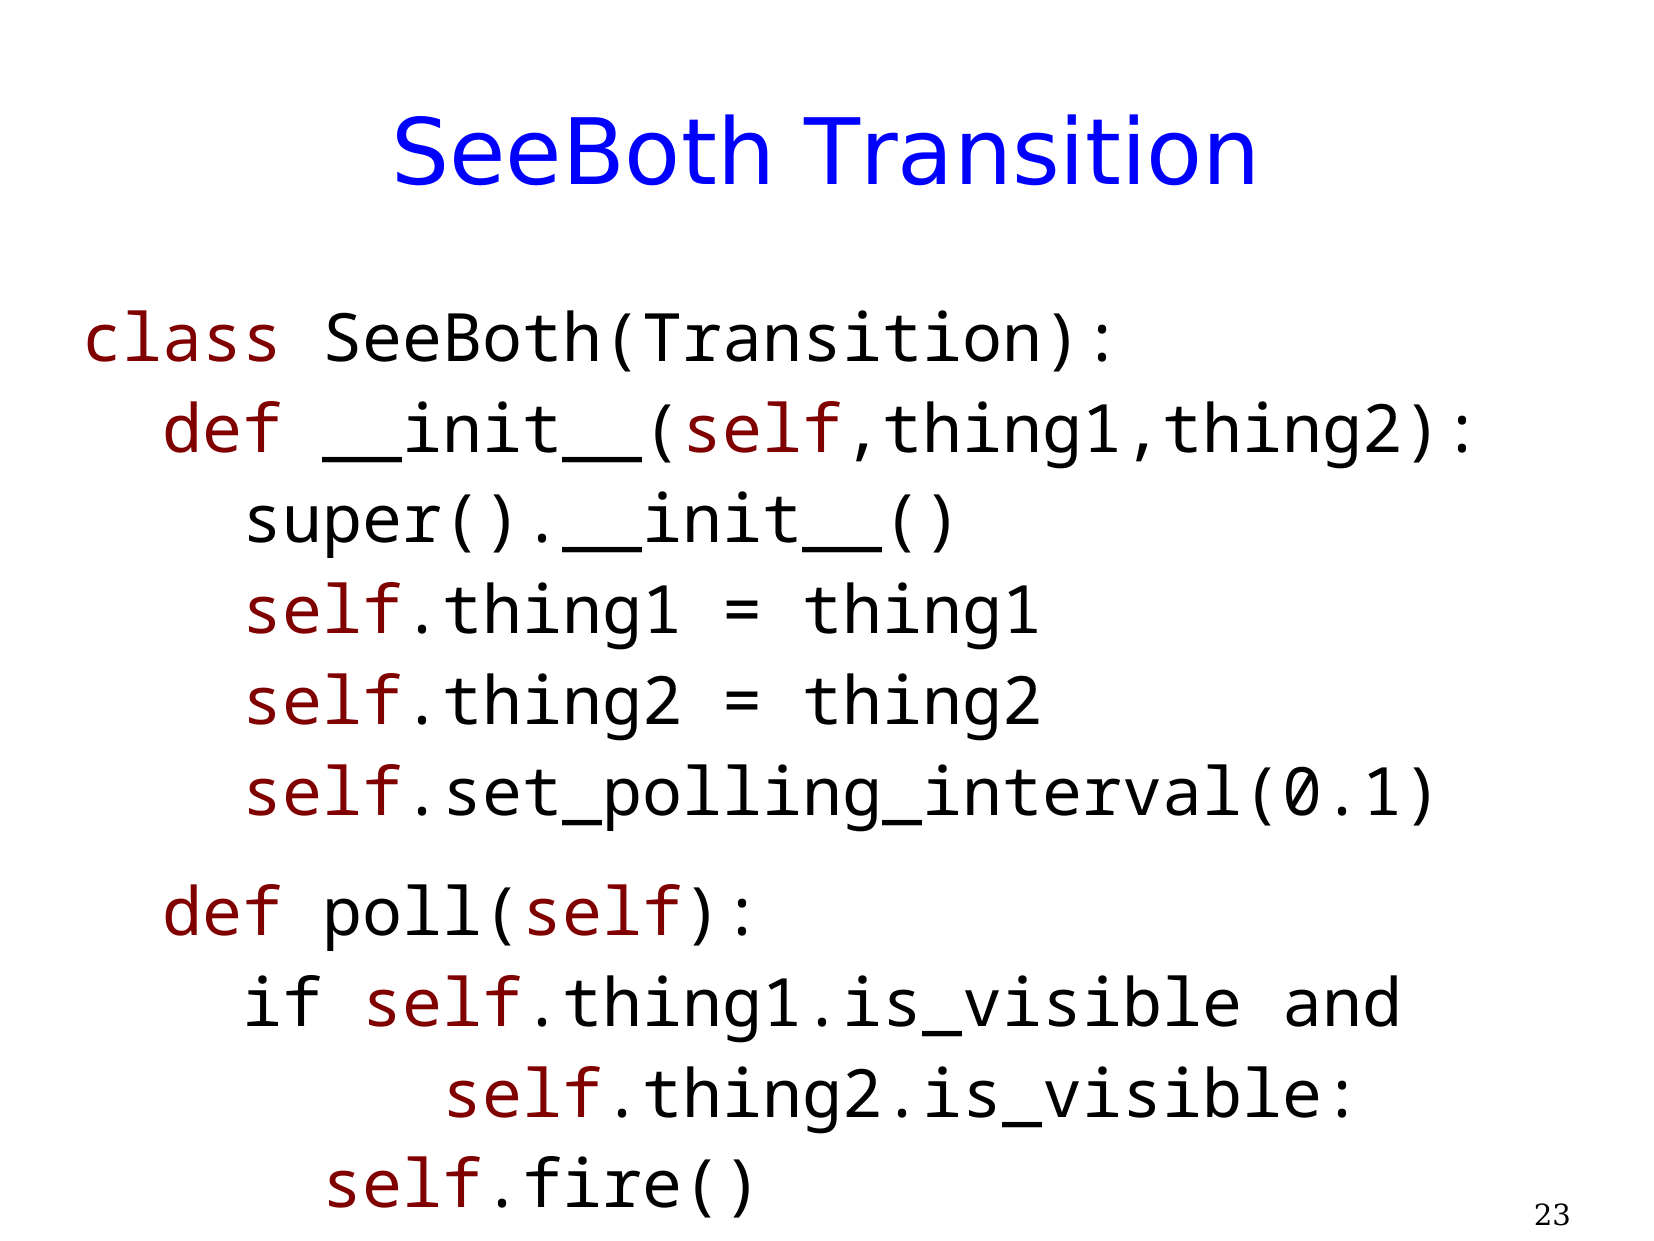

# SeeBoth Transition
class SeeBoth(Transition):
 def __init__(self,thing1,thing2):
 super().__init__()
 self.thing1 = thing1
 self.thing2 = thing2
 self.set_polling_interval(0.1)
 def poll(self):
 if self.thing1.is_visible and
 self.thing2.is_visible:
 self.fire()
23